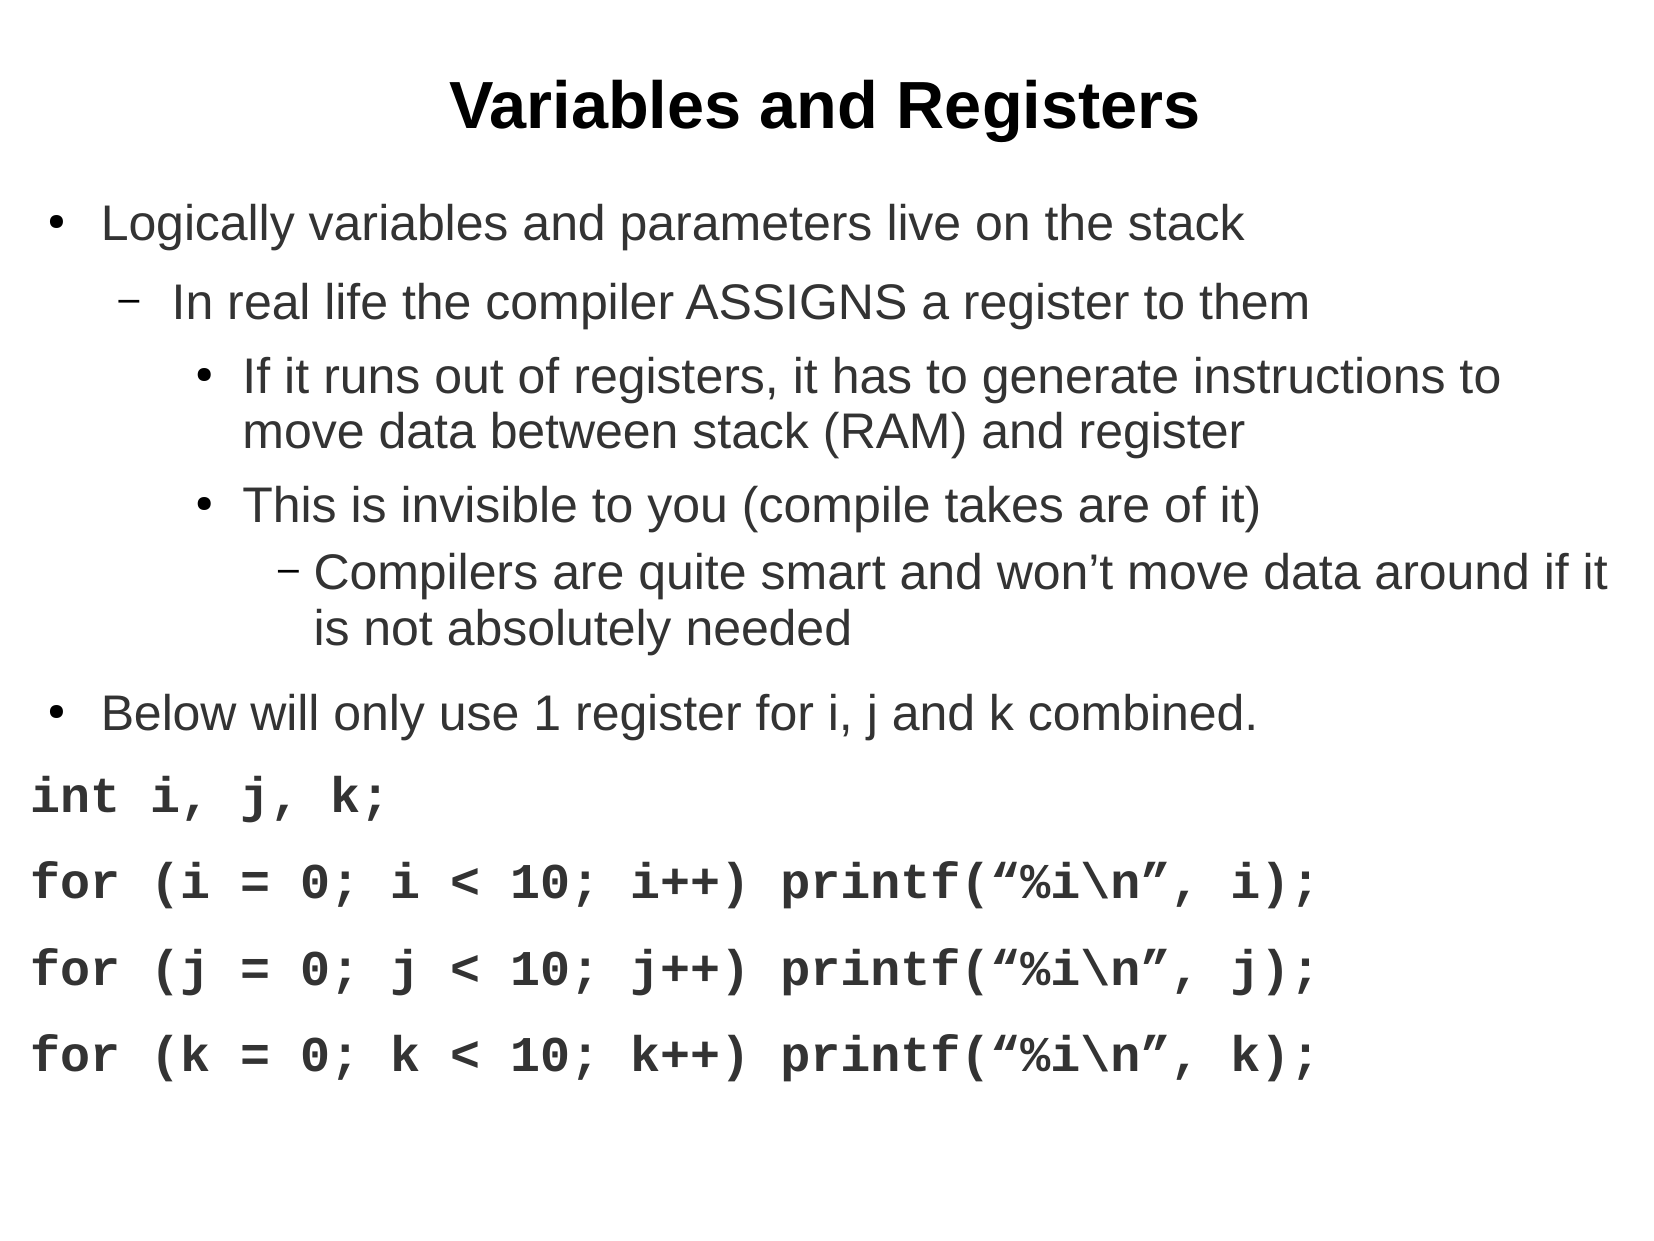

# Variables and Registers
Logically variables and parameters live on the stack
In real life the compiler ASSIGNS a register to them
If it runs out of registers, it has to generate instructions to move data between stack (RAM) and register
This is invisible to you (compile takes are of it)
Compilers are quite smart and won’t move data around if it is not absolutely needed
Below will only use 1 register for i, j and k combined.
int i, j, k;
for (i = 0; i < 10; i++) printf(“%i\n”, i);
for (j = 0; j < 10; j++) printf(“%i\n”, j);
for (k = 0; k < 10; k++) printf(“%i\n”, k);